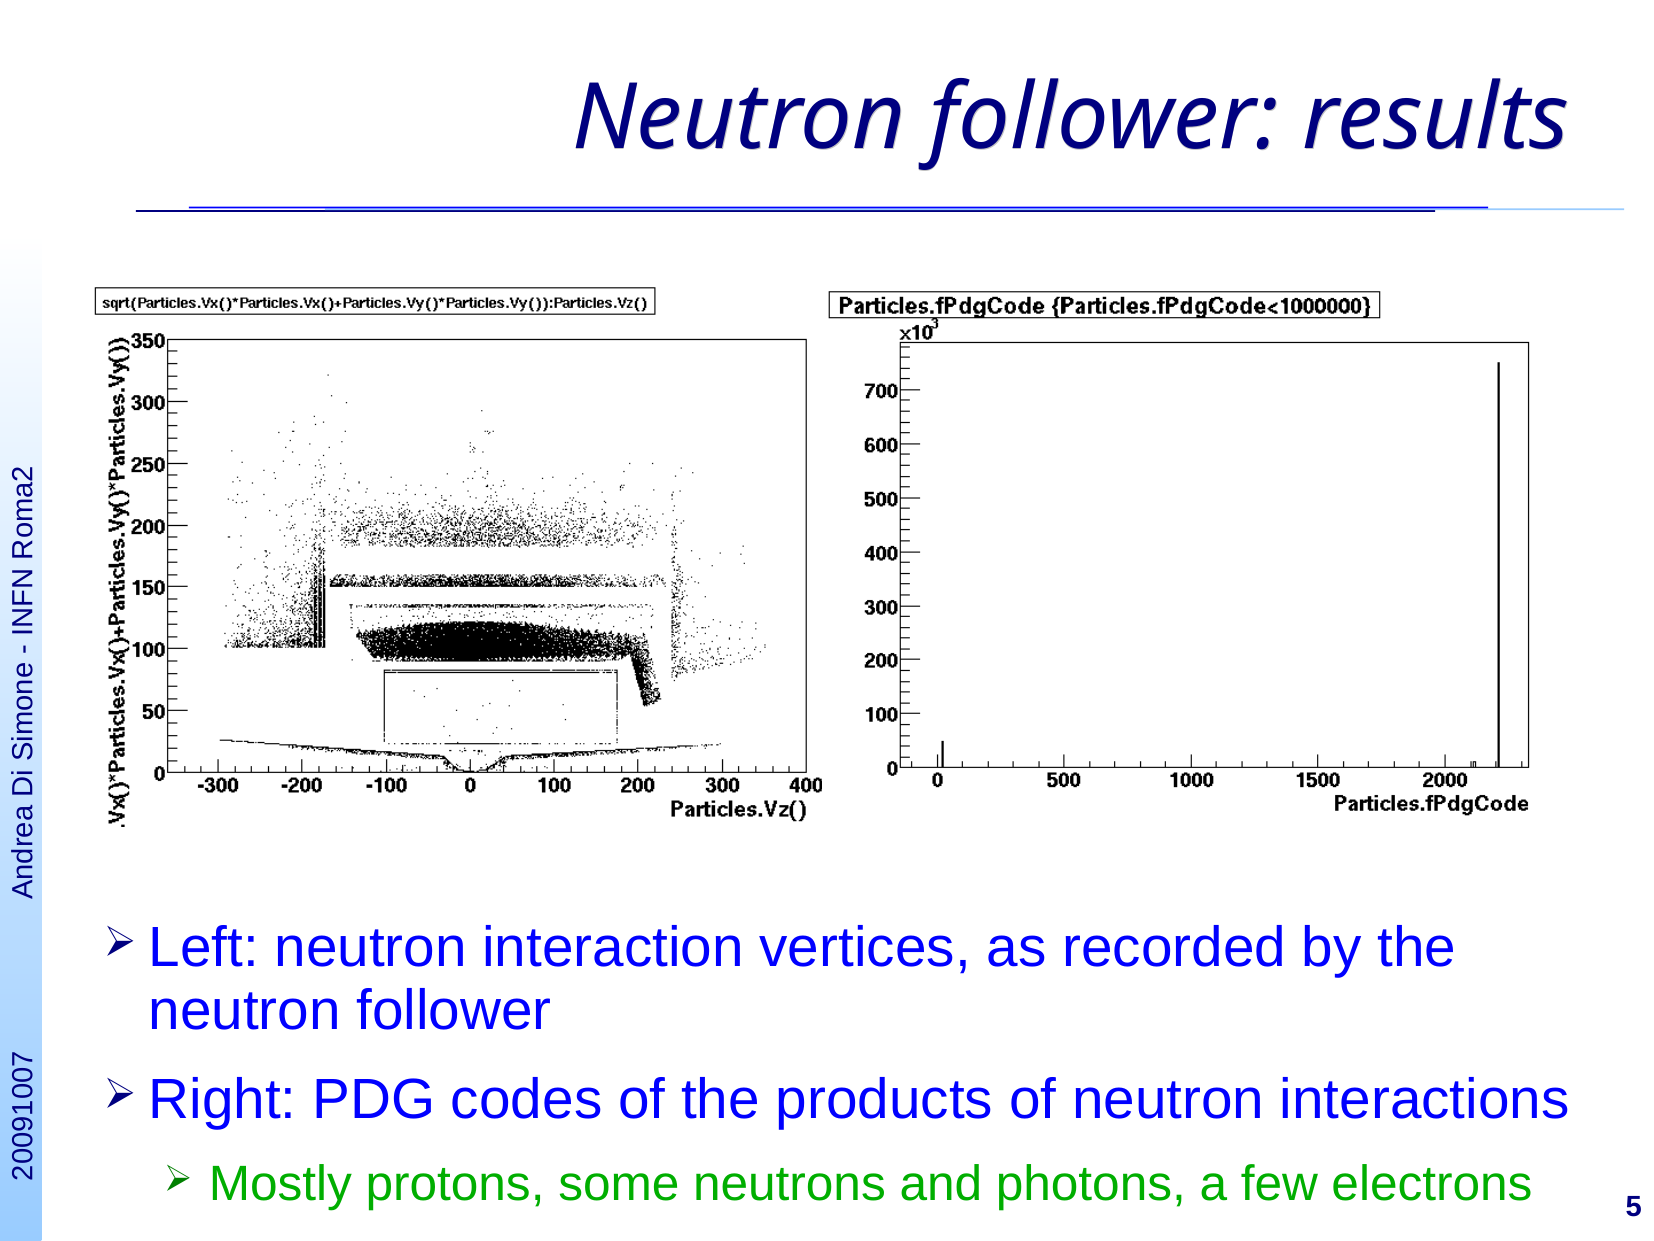

# Neutron follower: results
Andrea Di Simone - INFN Roma2
Left: neutron interaction vertices, as recorded by the neutron follower
Right: PDG codes of the products of neutron interactions
Mostly protons, some neutrons and photons, a few electrons
20091007
5